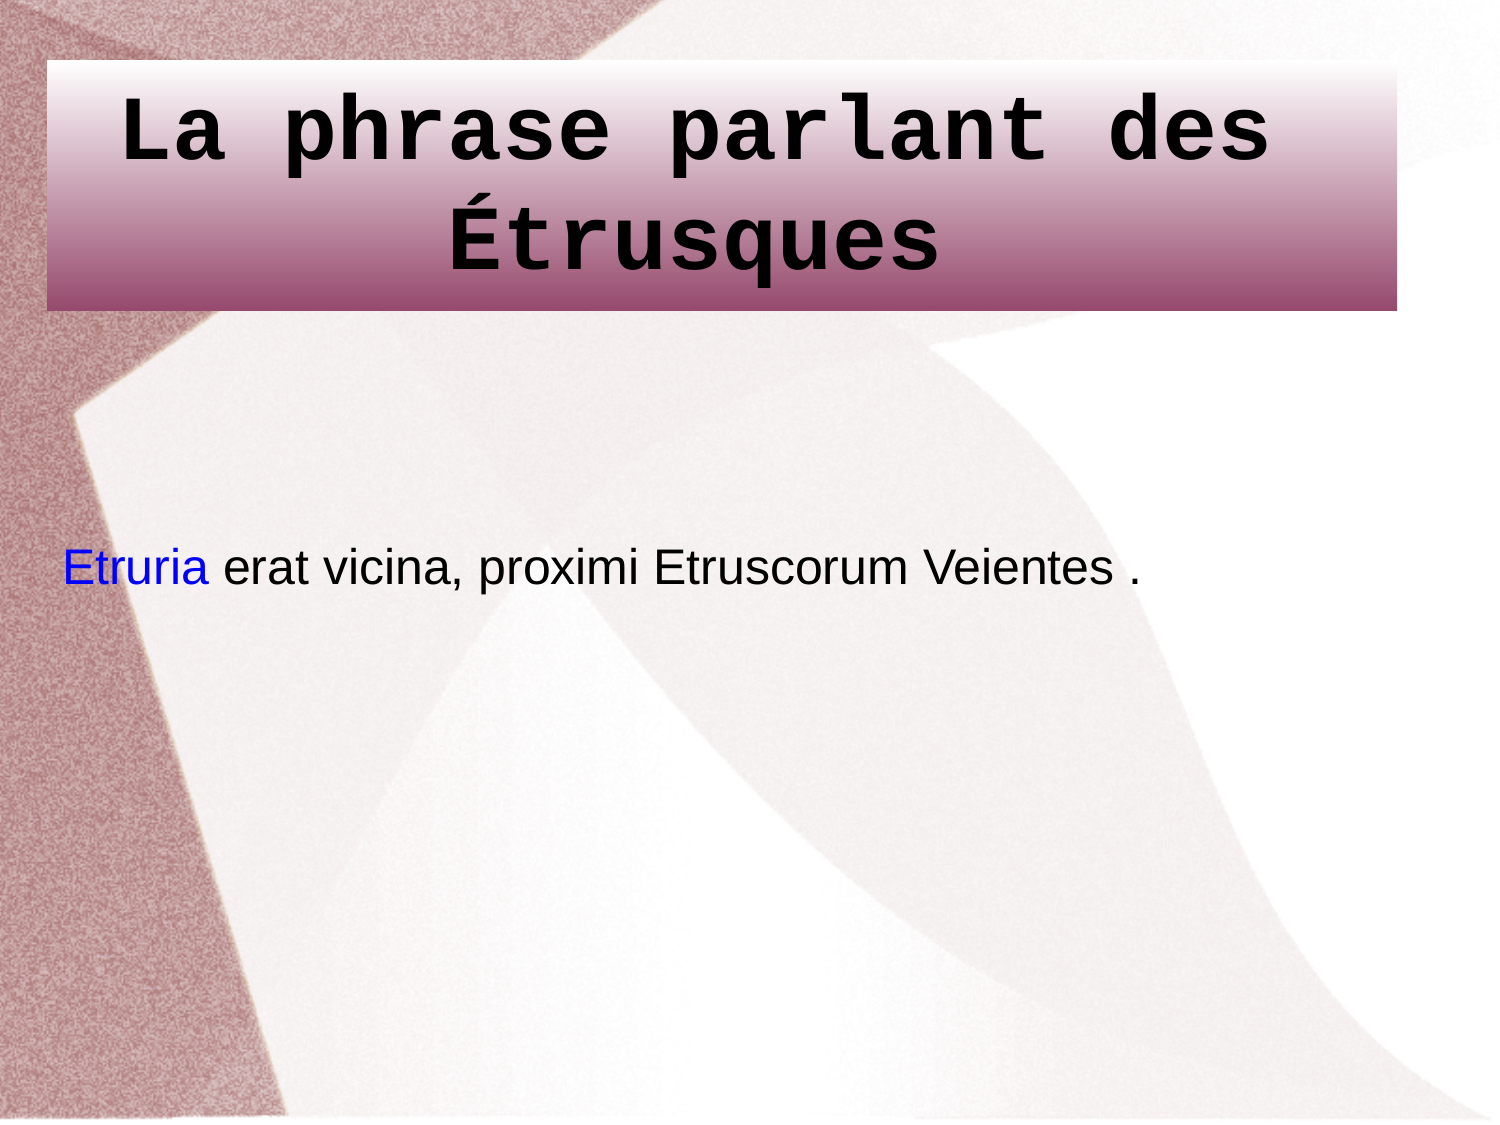

# La phrase parlant des Étrusques
Etruria erat vicina, proximi Etruscorum Veientes .